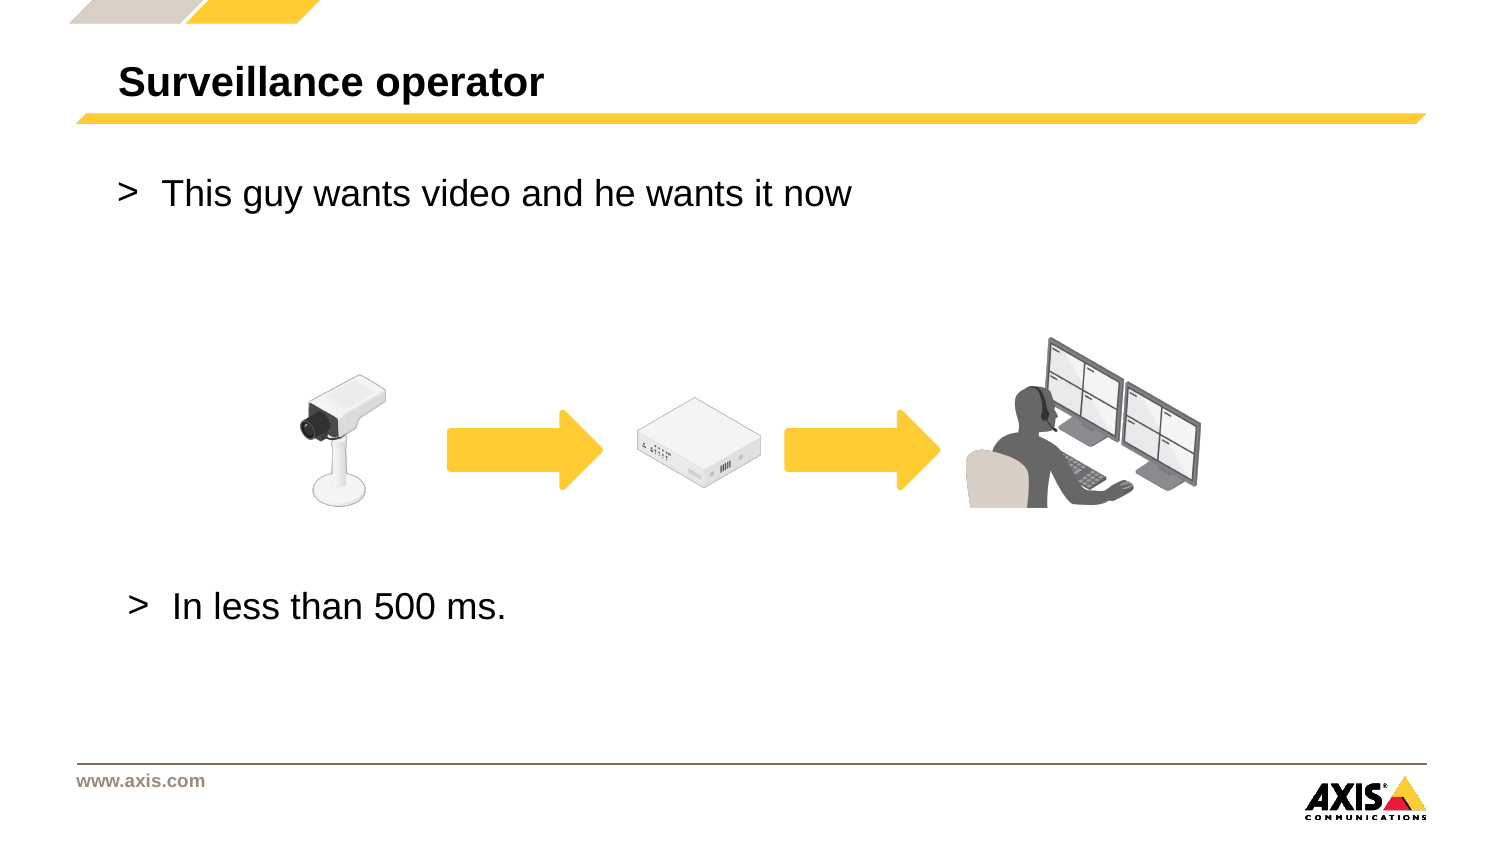

Surveillance operator
# This guy wants video and he wants it now
In less than 500 ms.